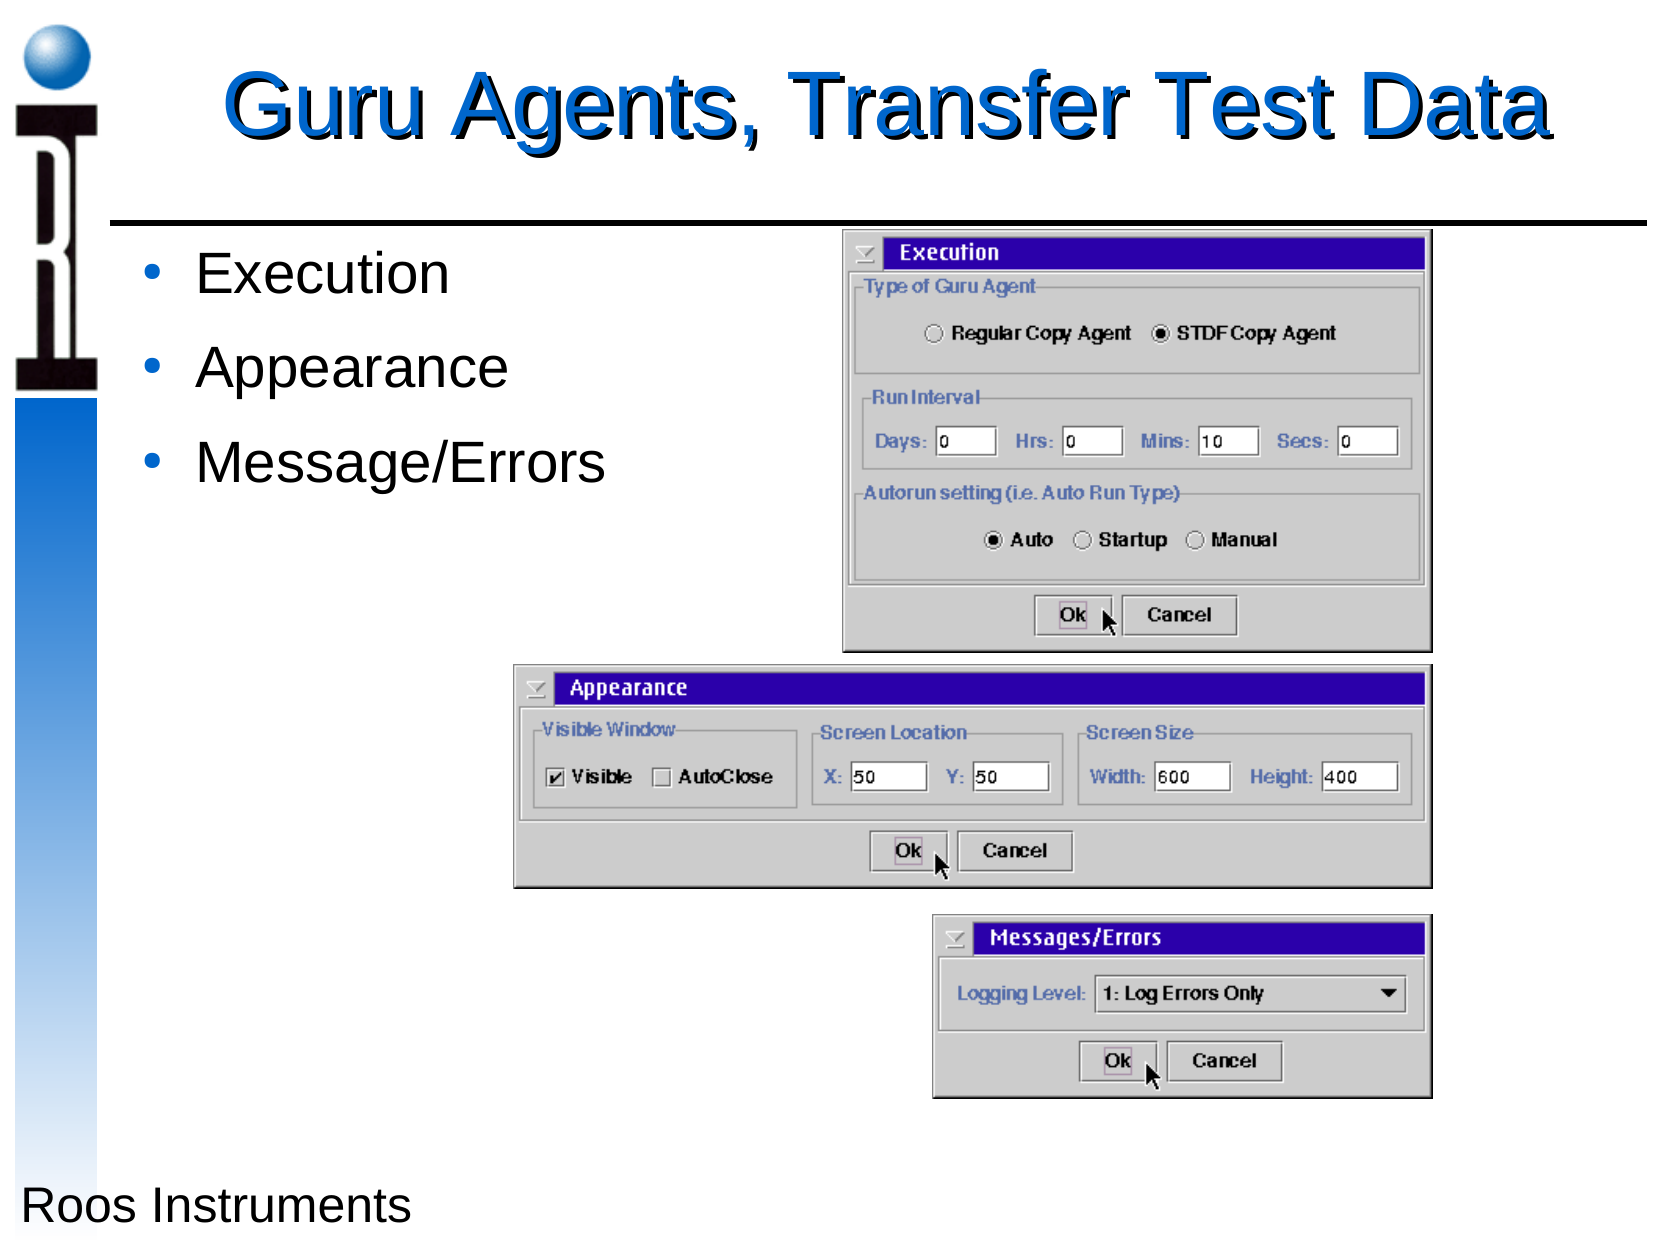

# Guru Agents, Transfer Test Data
Execution
Appearance
Message/Errors